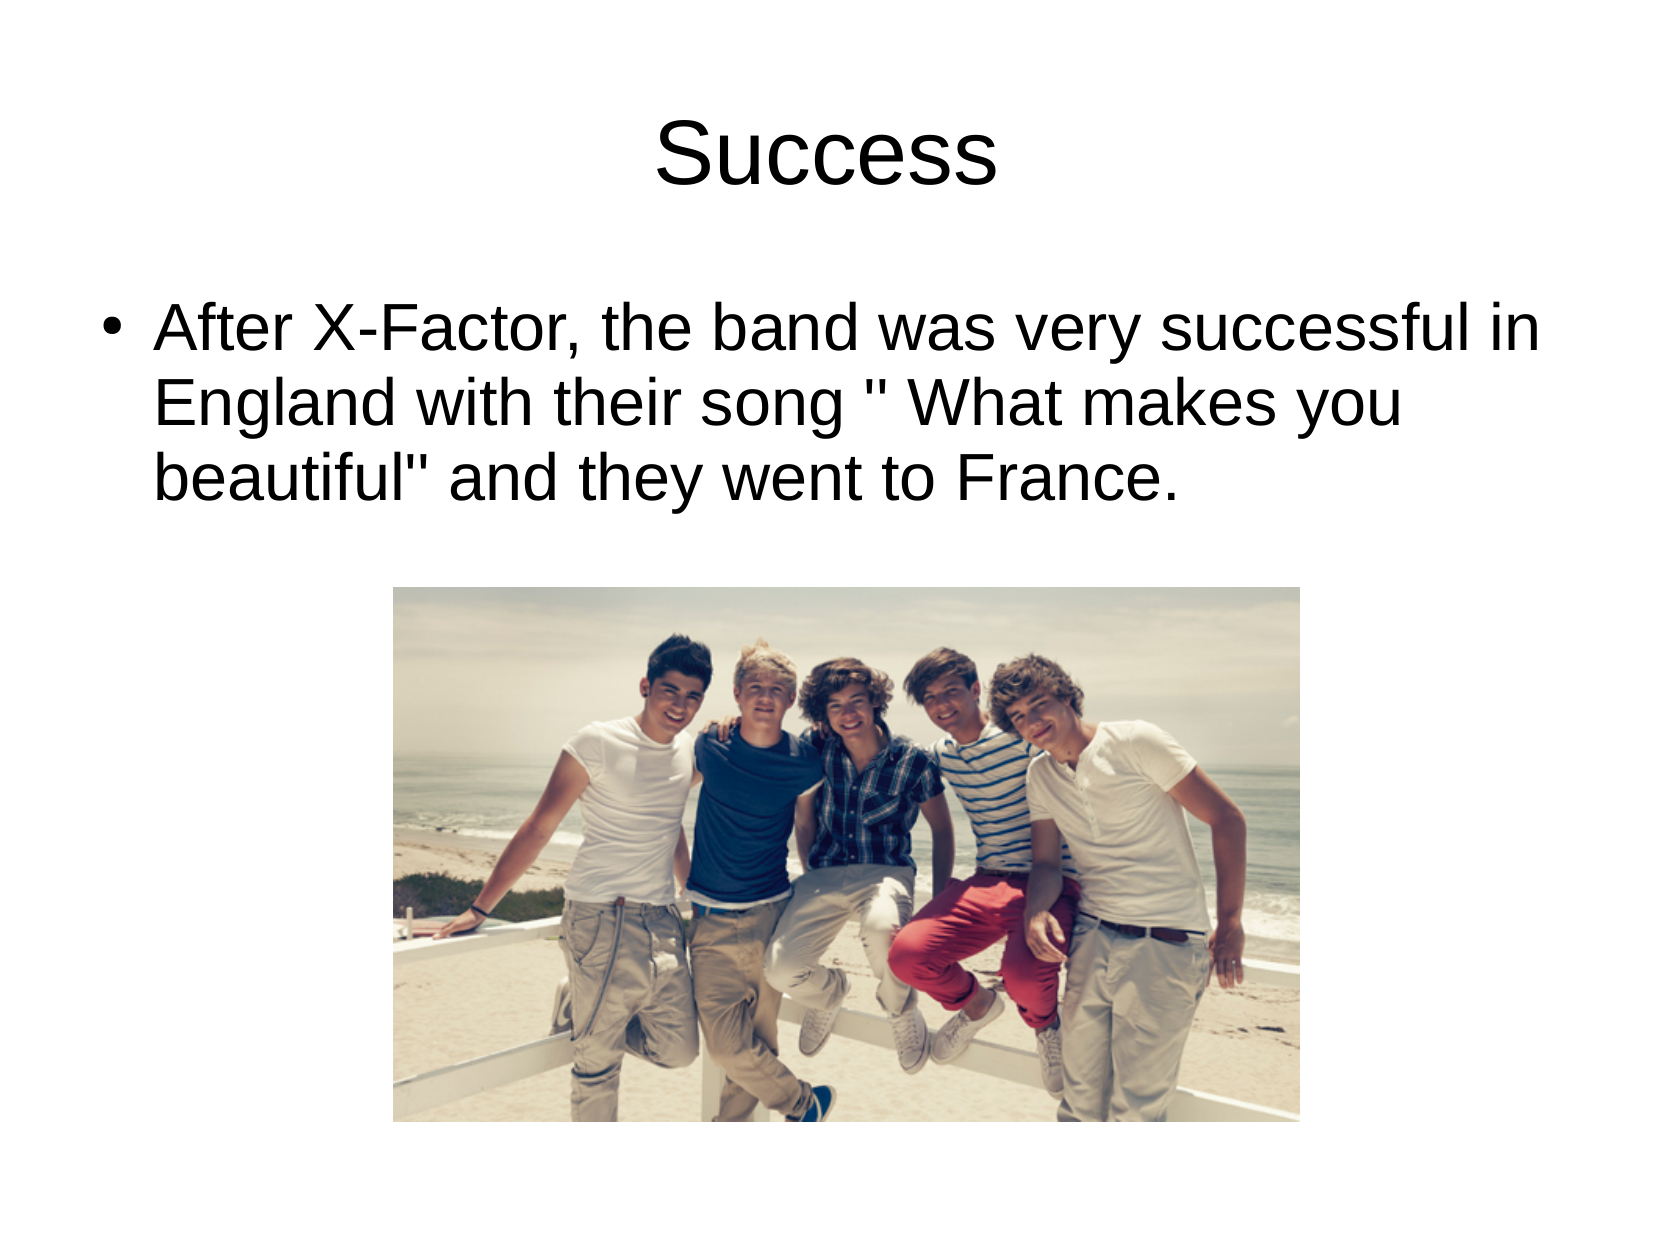

# Success
After X-Factor, the band was very successful in England with their song '' What makes you beautiful'' and they went to France.